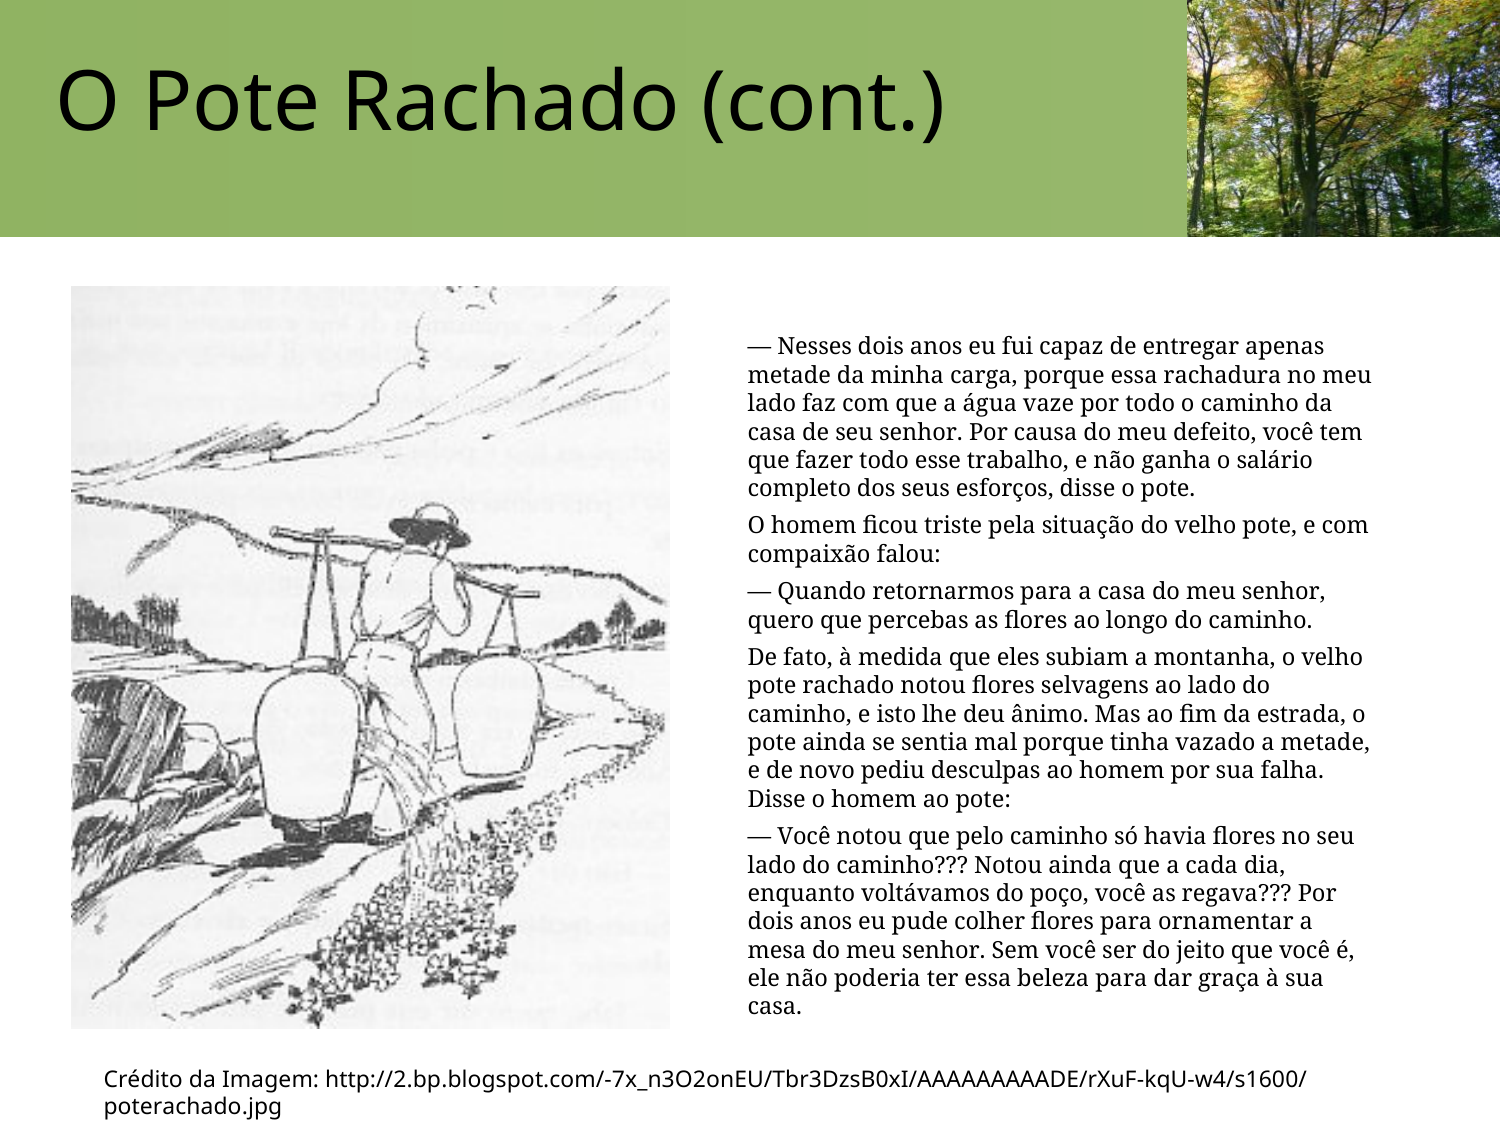

# O Pote Rachado (cont.)
— Nesses dois anos eu fui capaz de entregar apenas metade da minha carga, porque essa rachadura no meu lado faz com que a água vaze por todo o caminho da casa de seu senhor. Por causa do meu defeito, você tem que fazer todo esse trabalho, e não ganha o salário completo dos seus esforços, disse o pote.
O homem ficou triste pela situação do velho pote, e com compaixão falou:
— Quando retornarmos para a casa do meu senhor, quero que percebas as flores ao longo do caminho.
De fato, à medida que eles subiam a montanha, o velho pote rachado notou flores selvagens ao lado do caminho, e isto lhe deu ânimo. Mas ao fim da estrada, o pote ainda se sentia mal porque tinha vazado a metade, e de novo pediu desculpas ao homem por sua falha. Disse o homem ao pote:
— Você notou que pelo caminho só havia flores no seu lado do caminho??? Notou ainda que a cada dia, enquanto voltávamos do poço, você as regava??? Por dois anos eu pude colher flores para ornamentar a mesa do meu senhor. Sem você ser do jeito que você é, ele não poderia ter essa beleza para dar graça à sua casa.
Crédito da Imagem: http://2.bp.blogspot.com/-7x_n3O2onEU/Tbr3DzsB0xI/AAAAAAAAADE/rXuF-kqU-w4/s1600/poterachado.jpg